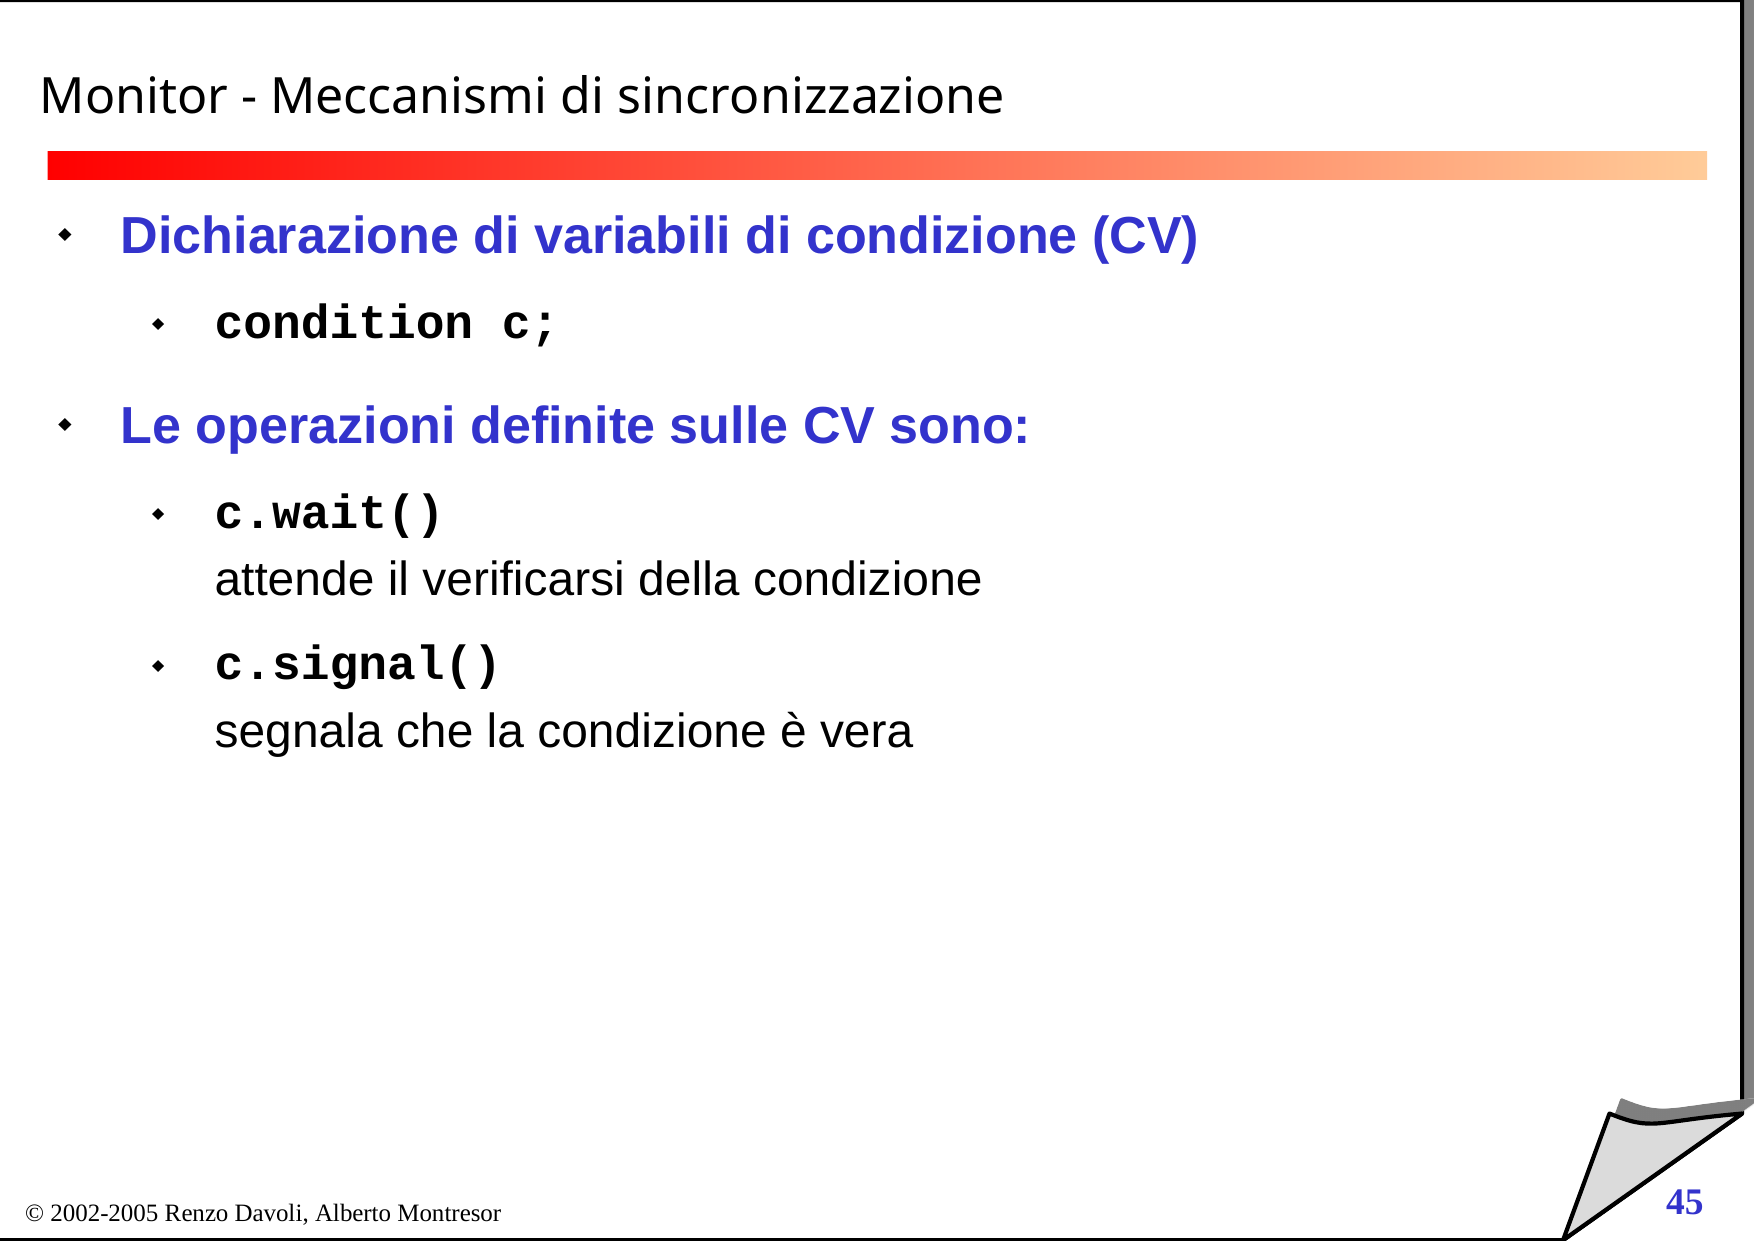

# Monitor - Meccanismi di sincronizzazione
Dichiarazione di variabili di condizione (CV)
condition c;
Le operazioni definite sulle CV sono:
c.wait()
attende il verificarsi della condizione
c.signal()
segnala che la condizione è vera